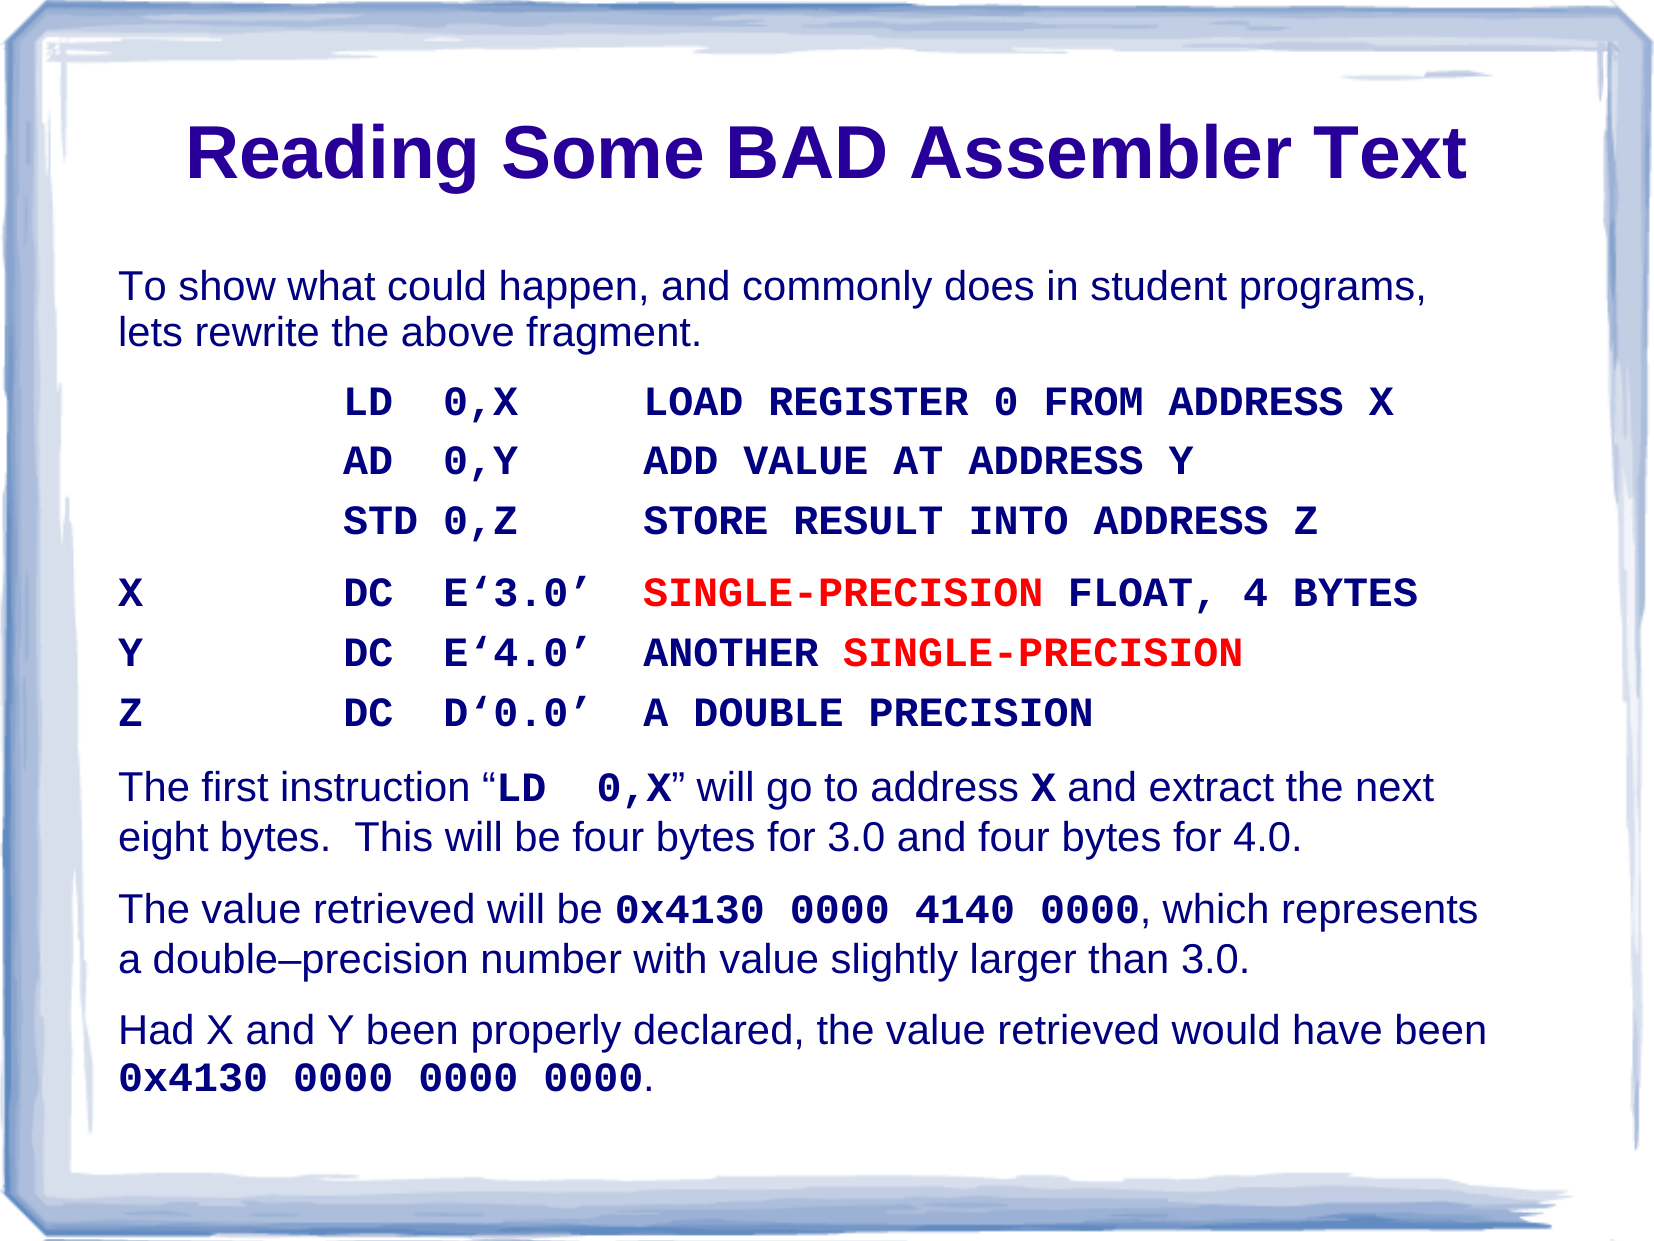

# Reading Some BAD Assembler Text
To show what could happen, and commonly does in student programs,
lets rewrite the above fragment.
 LD 0,X LOAD REGISTER 0 FROM ADDRESS X
 AD 0,Y ADD VALUE AT ADDRESS Y
 STD 0,Z STORE RESULT INTO ADDRESS Z
X DC E‘3.0’ SINGLE-PRECISION FLOAT, 4 BYTES
Y DC E‘4.0’ ANOTHER SINGLE-PRECISION
Z DC D‘0.0’ A DOUBLE PRECISION
The first instruction “LD 0,X” will go to address X and extract the next
eight bytes. This will be four bytes for 3.0 and four bytes for 4.0.
The value retrieved will be 0x4130 0000 4140 0000, which represents
a double–precision number with value slightly larger than 3.0.
Had X and Y been properly declared, the value retrieved would have been
0x4130 0000 0000 0000.